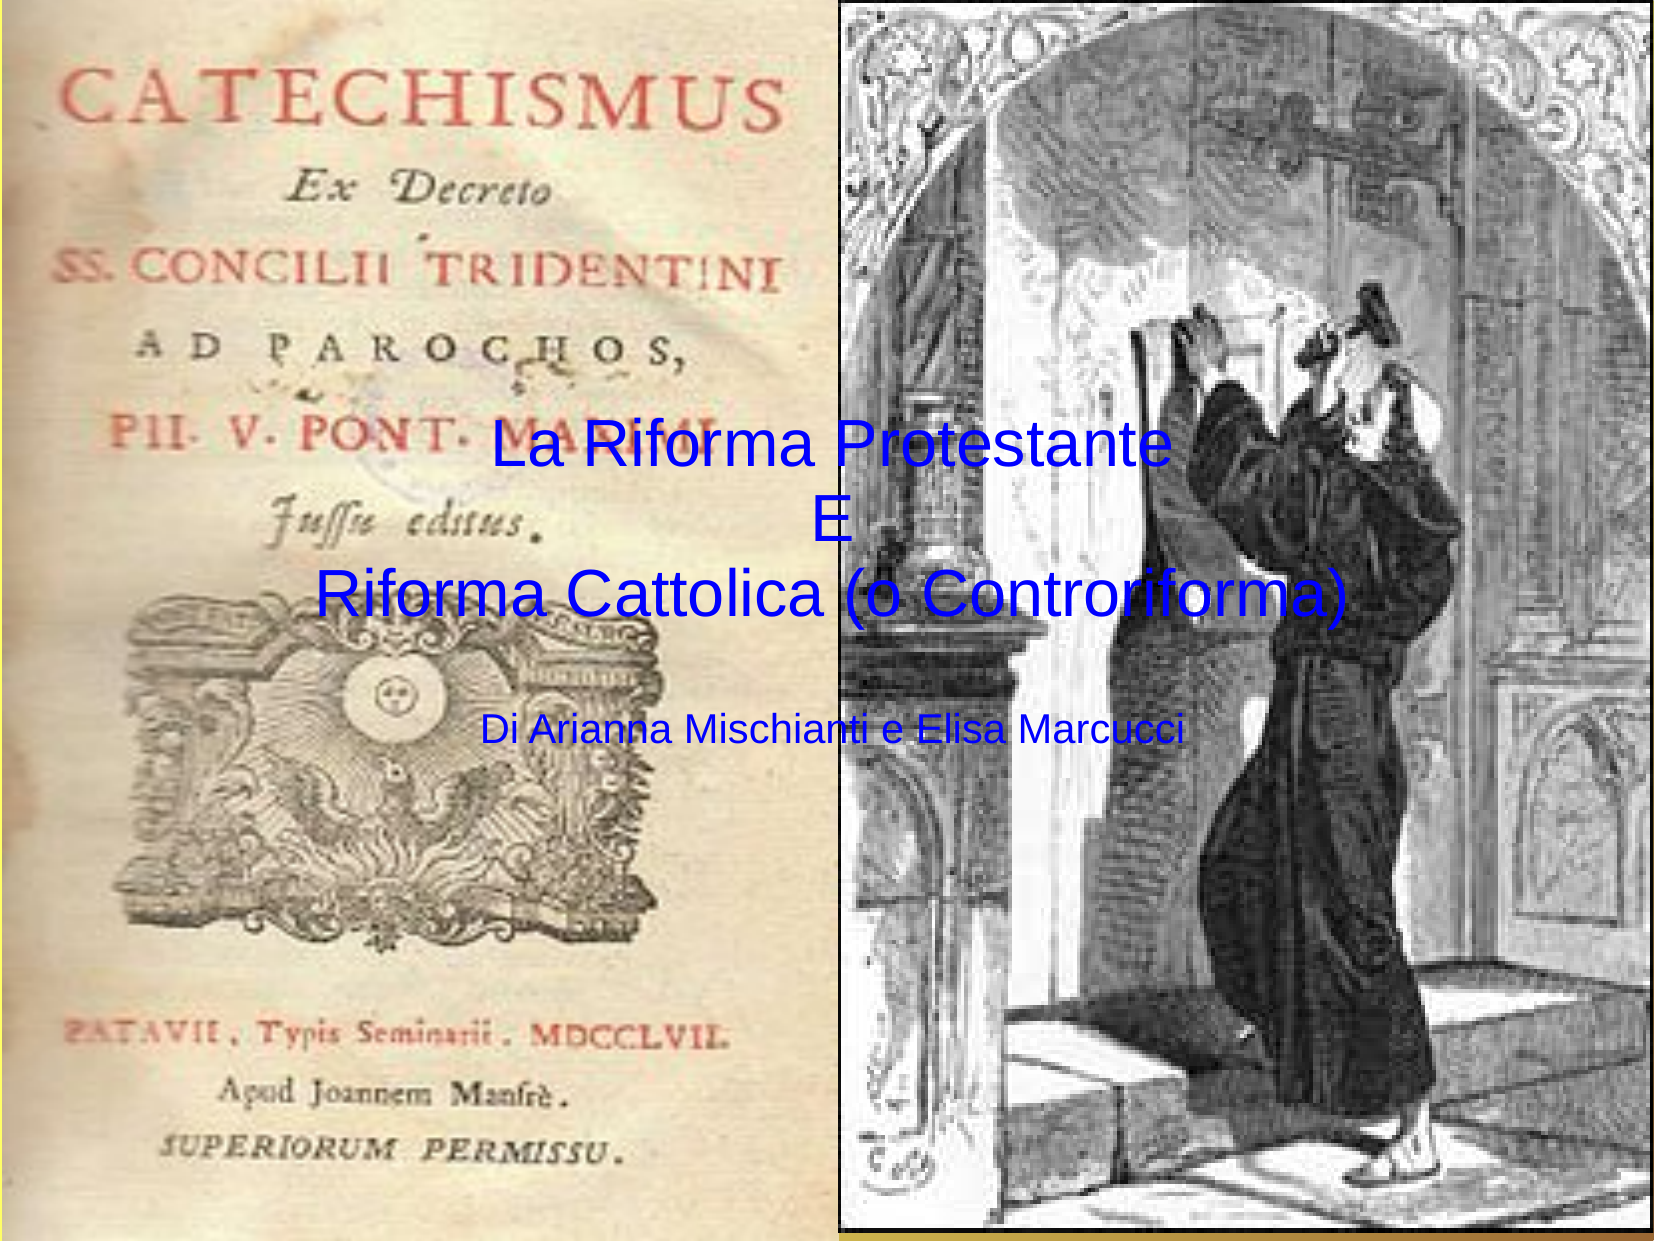

# La Riforma Protestante
E
Riforma Cattolica (o Controriforma)
Di Arianna Mischianti e Elisa Marcucci